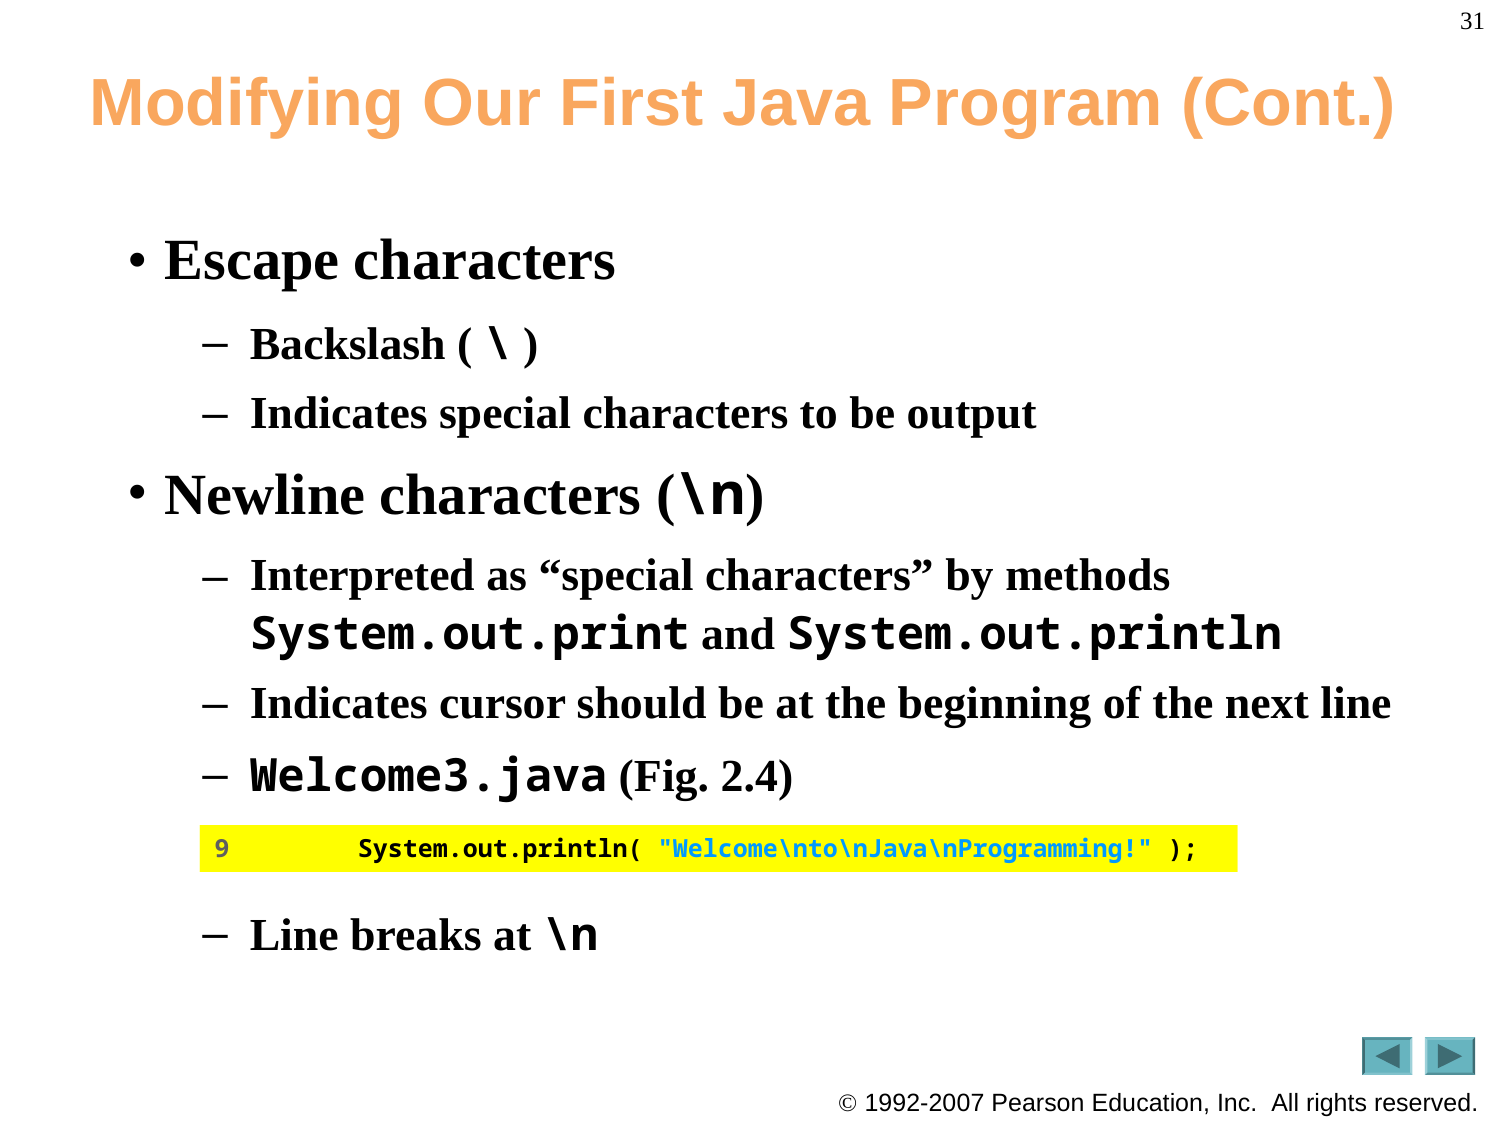

31
# Modifying Our First Java Program (Cont.)
Escape characters
Backslash ( \ )
Indicates special characters to be output
Newline characters (\n)
Interpreted as “special characters” by methods System.out.print and System.out.println
Indicates cursor should be at the beginning of the next line
Welcome3.java (Fig. 2.4)
Line breaks at \n
9 System.out.println( "Welcome\nto\nJava\nProgramming!" );